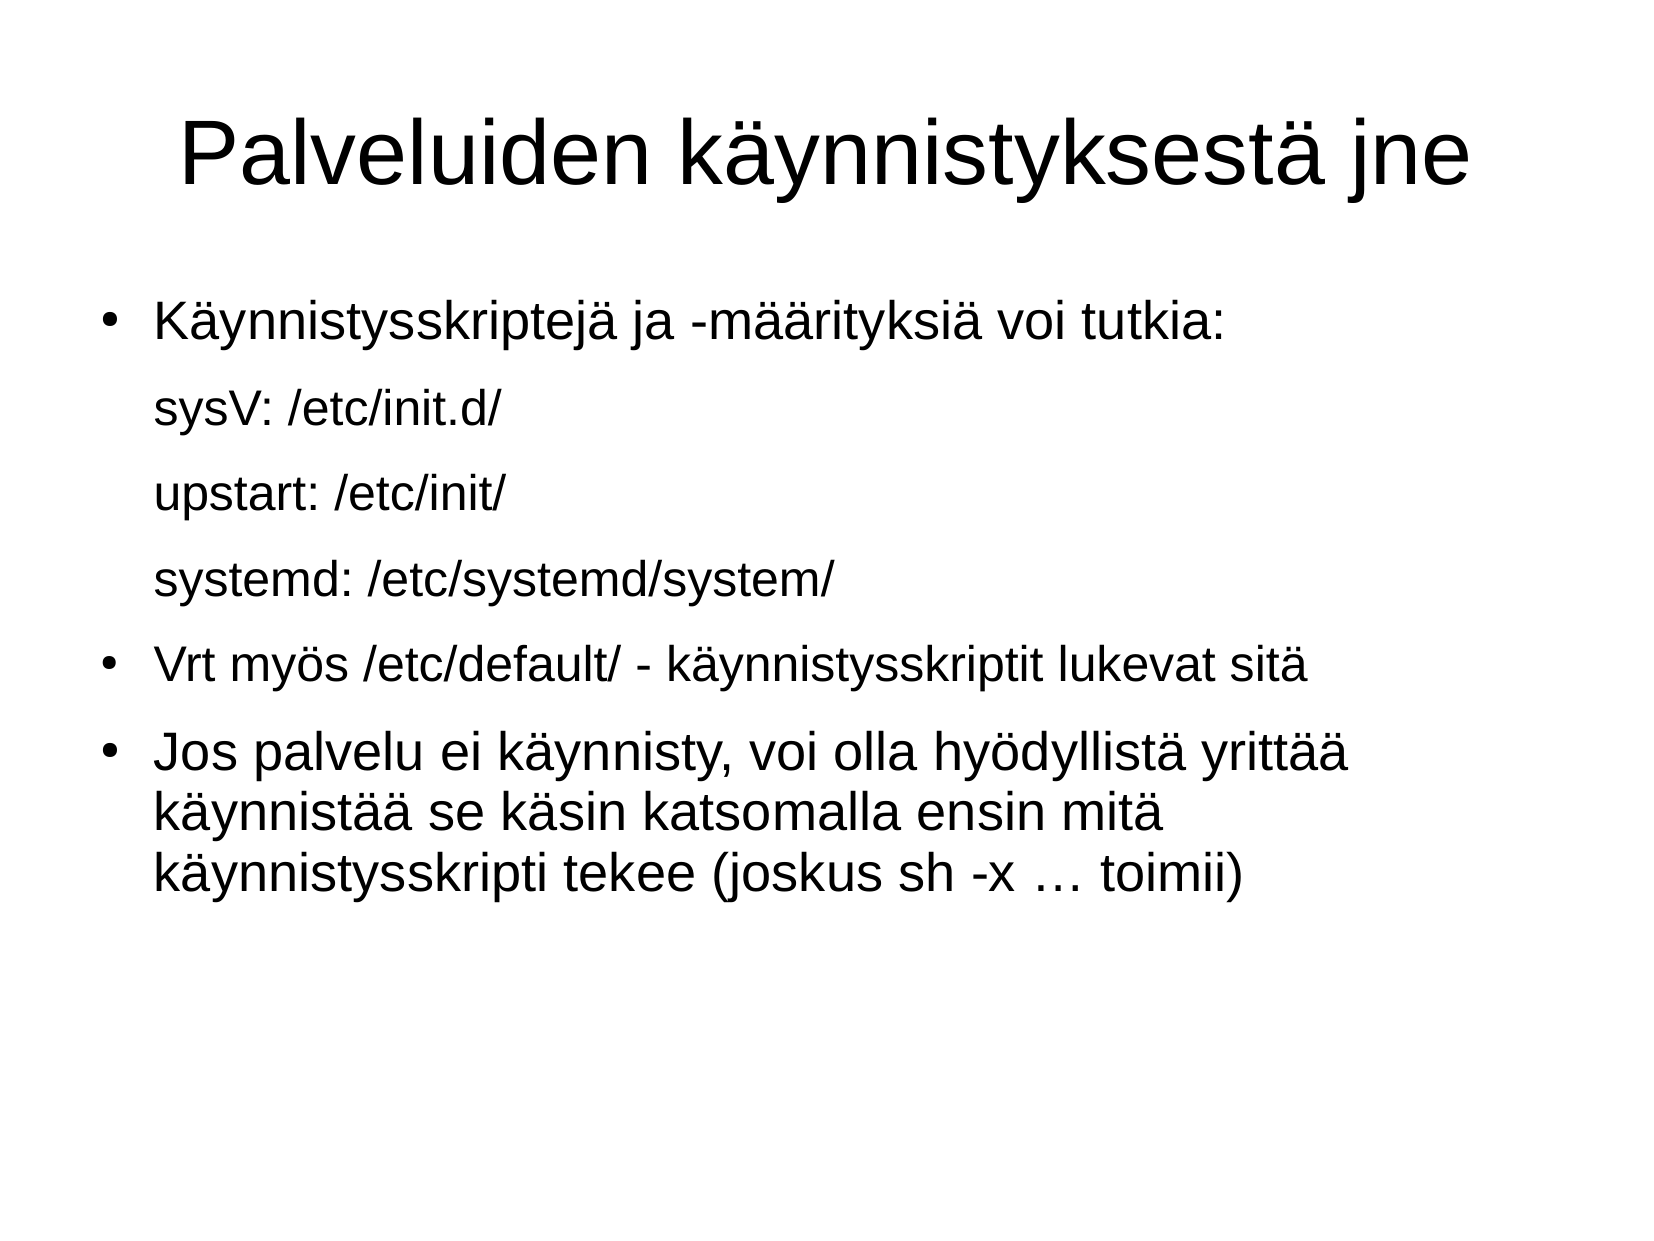

# Palveluiden käynnistyksestä jne
Käynnistysskriptejä ja -määrityksiä voi tutkia:
sysV: /etc/init.d/
upstart: /etc/init/
systemd: /etc/systemd/system/
Vrt myös /etc/default/ - käynnistysskriptit lukevat sitä
Jos palvelu ei käynnisty, voi olla hyödyllistä yrittää käynnistää se käsin katsomalla ensin mitä käynnistysskripti tekee (joskus sh -x … toimii)